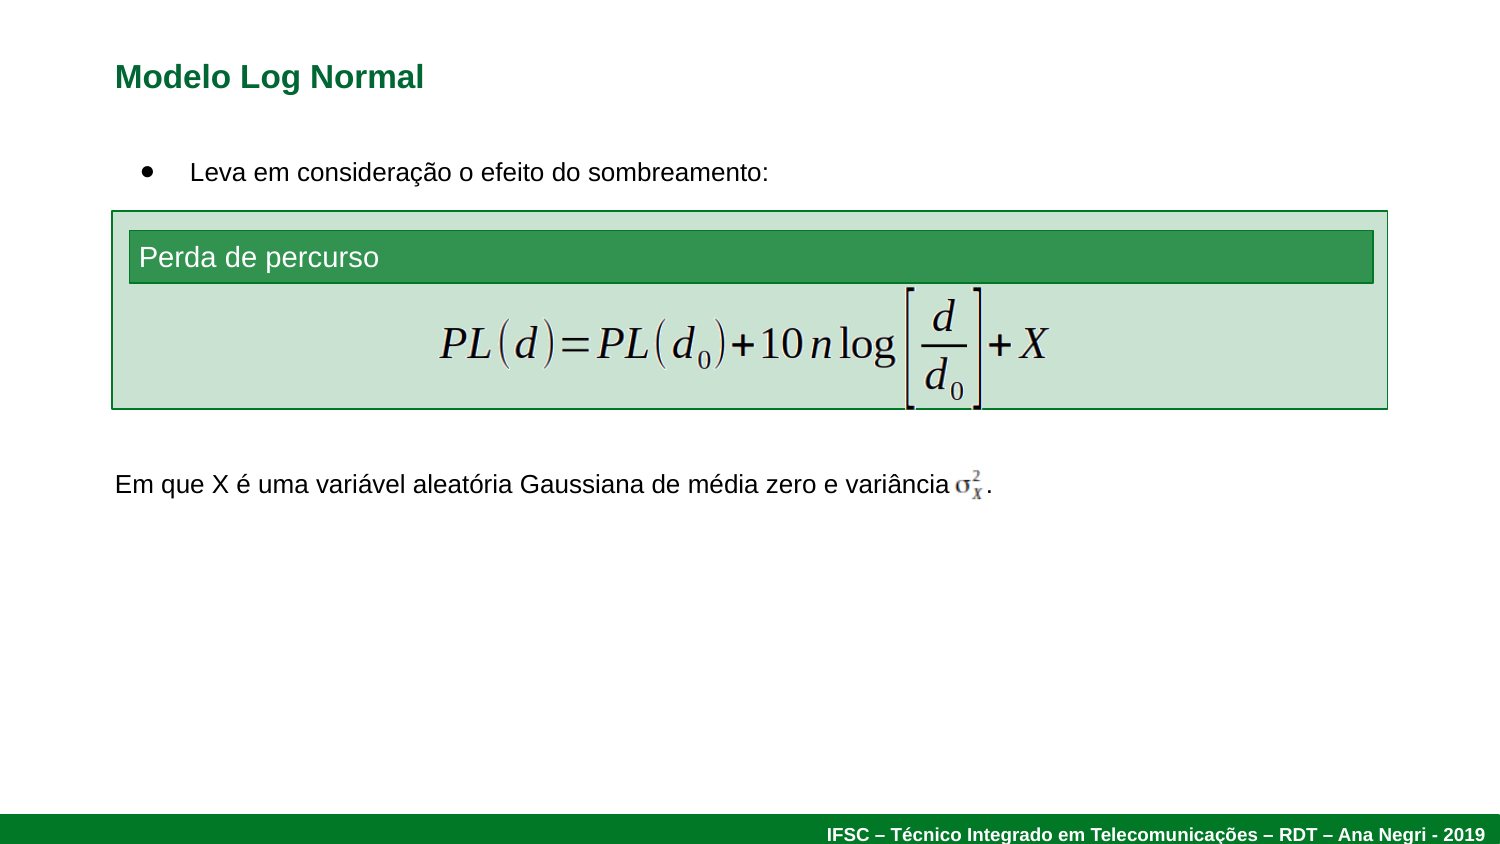

Modelo Log Normal
Leva em consideração o efeito do sombreamento:
Em que X é uma variável aleatória Gaussiana de média zero e variância .
Perda de percurso
IFSC – Técnico Integrado em Telecomunicações – RDT – Ana Negri - 2019